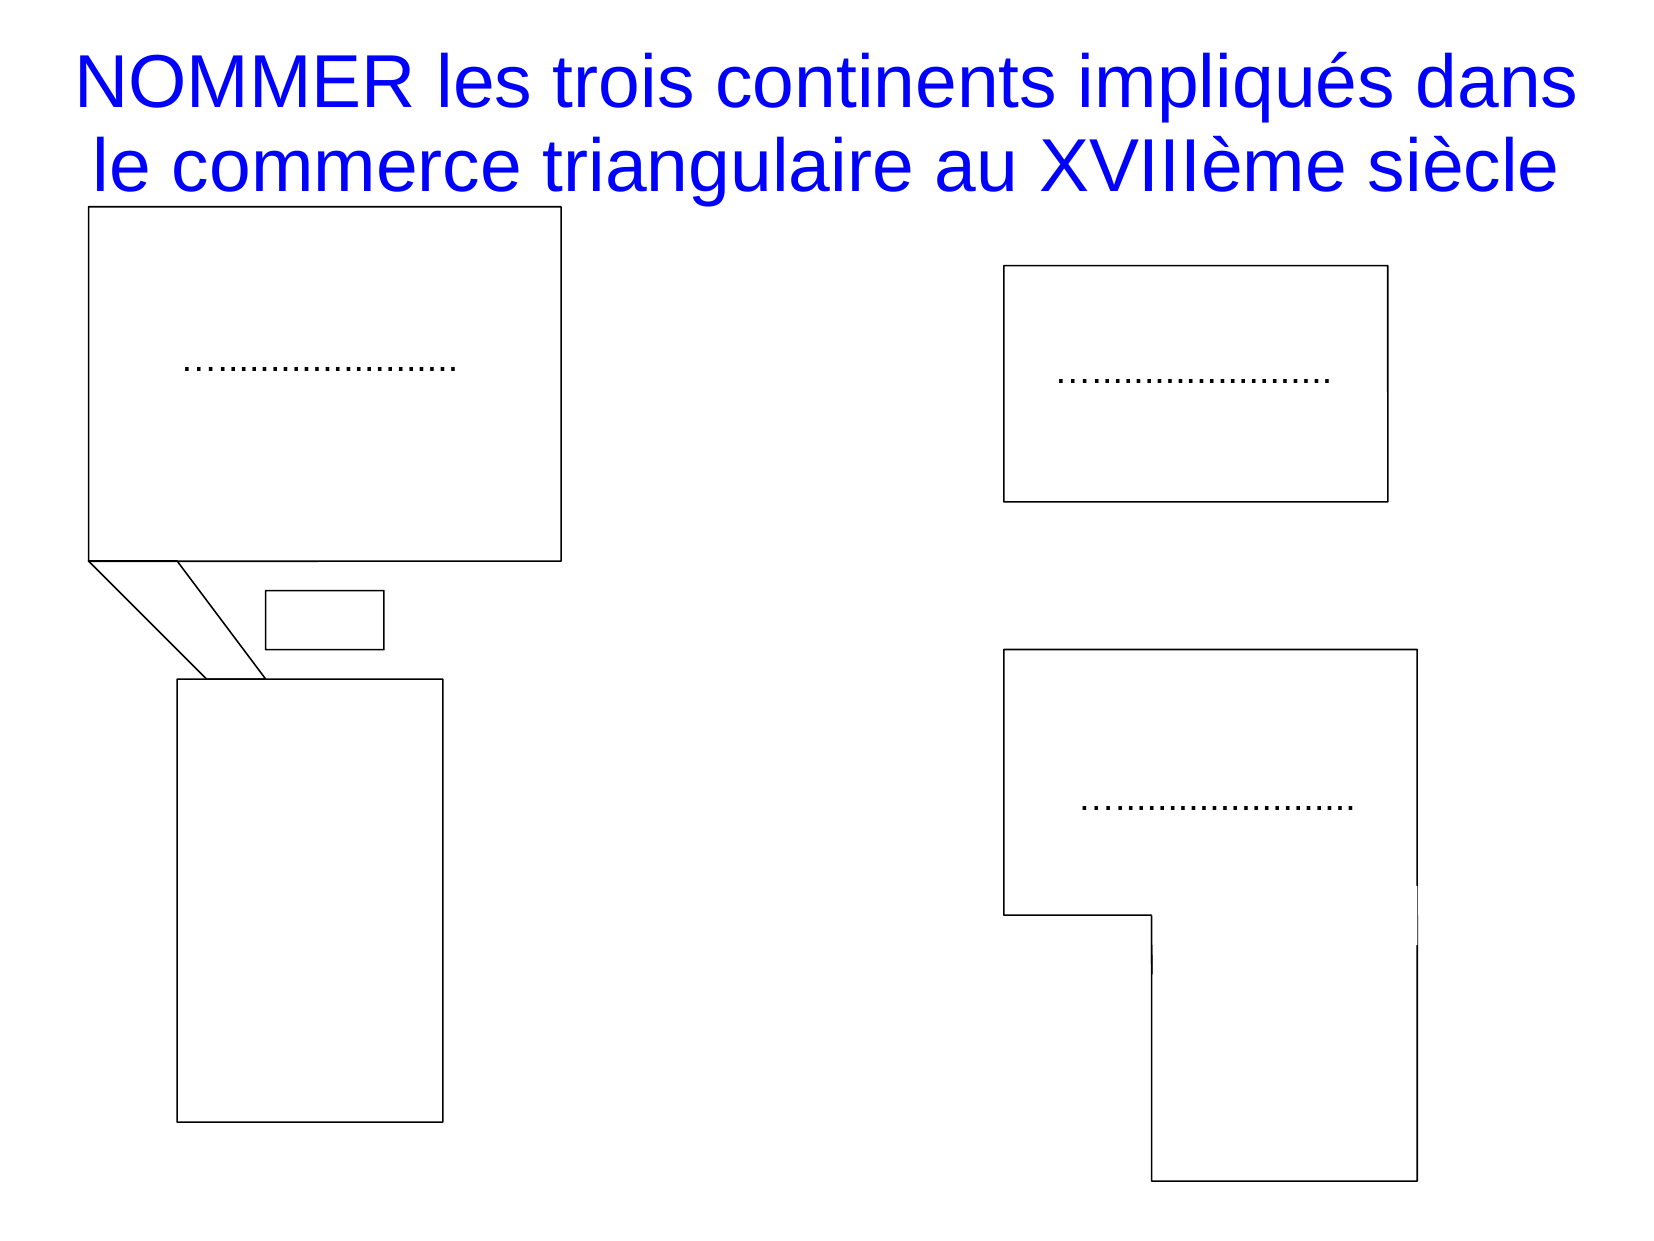

NOMMER les trois continents impliqués dans le commerce triangulaire au XVIIIème siècle
….......................
….......................
….......................